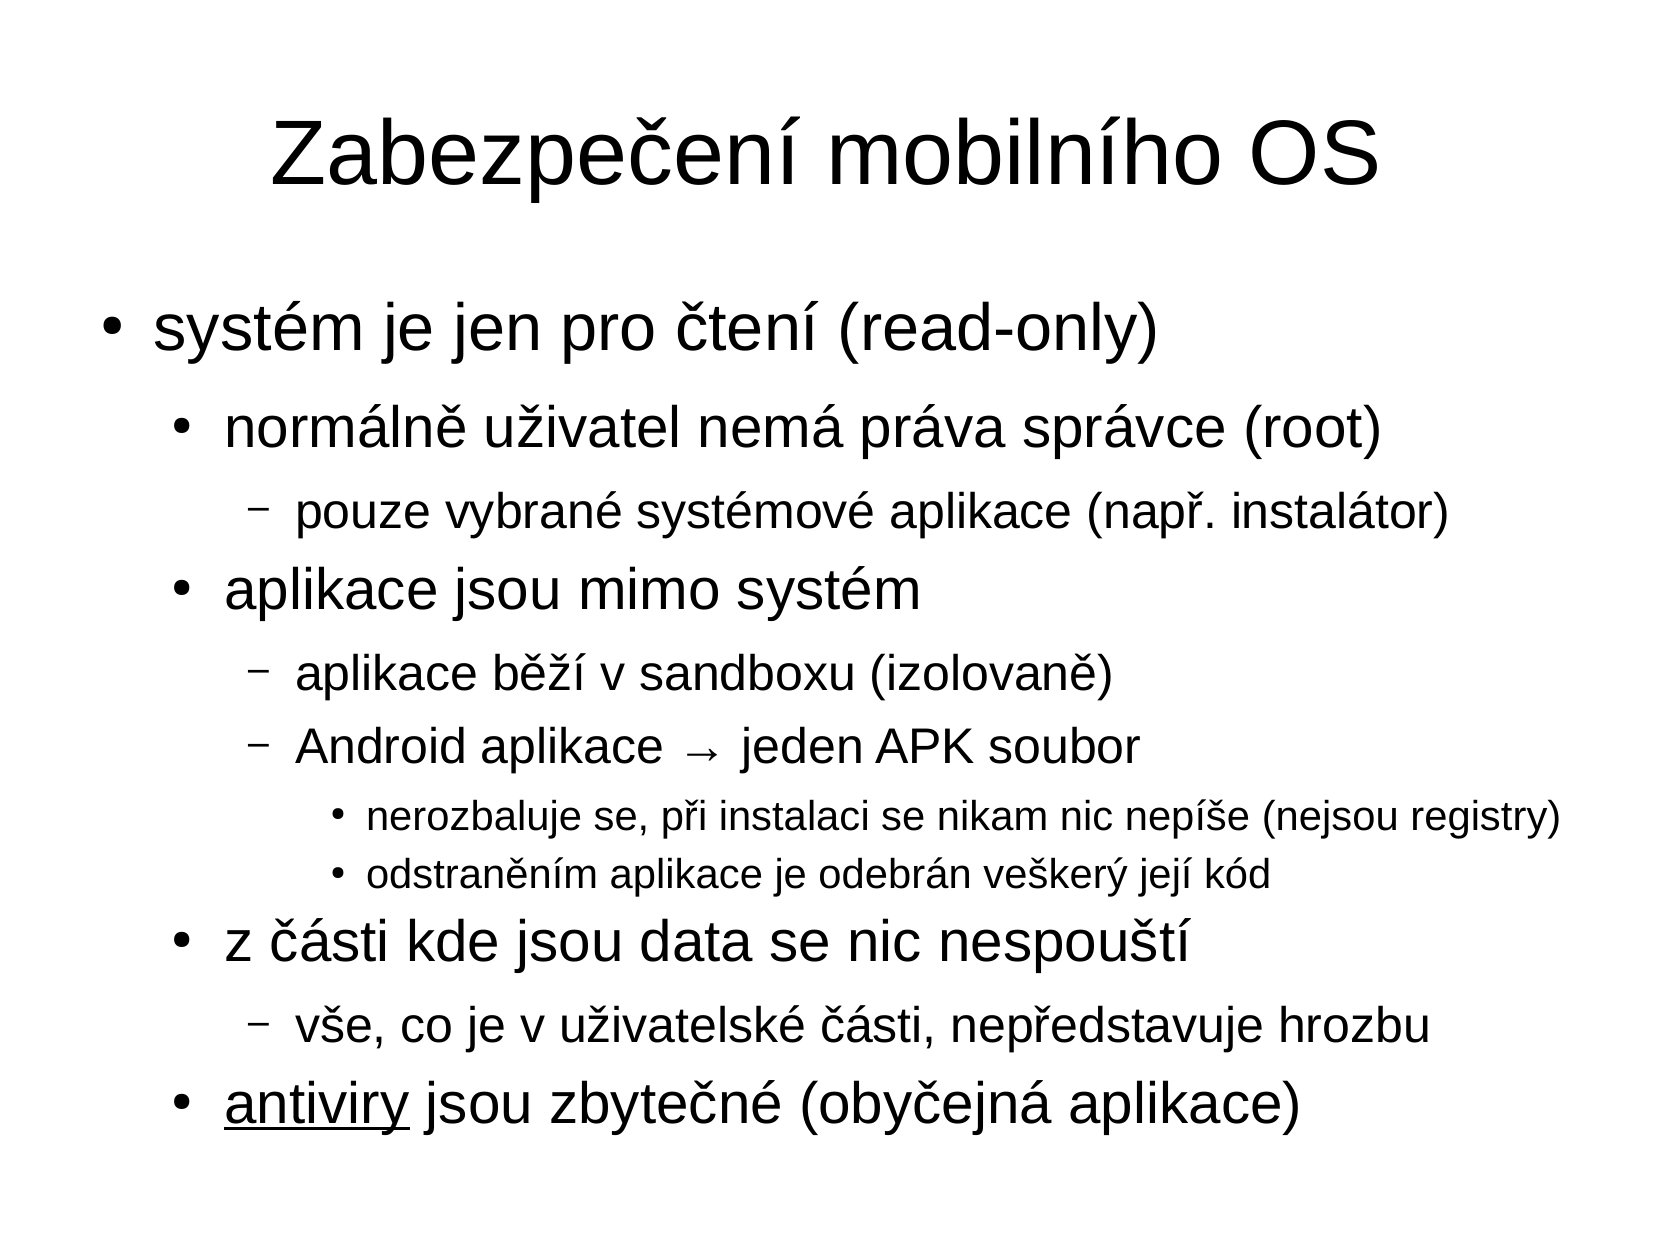

# Zabezpečení mobilního OS
systém je jen pro čtení (read-only)
normálně uživatel nemá práva správce (root)
pouze vybrané systémové aplikace (např. instalátor)
aplikace jsou mimo systém
aplikace běží v sandboxu (izolovaně)
Android aplikace → jeden APK soubor
nerozbaluje se, při instalaci se nikam nic nepíše (nejsou registry)
odstraněním aplikace je odebrán veškerý její kód
z části kde jsou data se nic nespouští
vše, co je v uživatelské části, nepředstavuje hrozbu
antiviry jsou zbytečné (obyčejná aplikace)